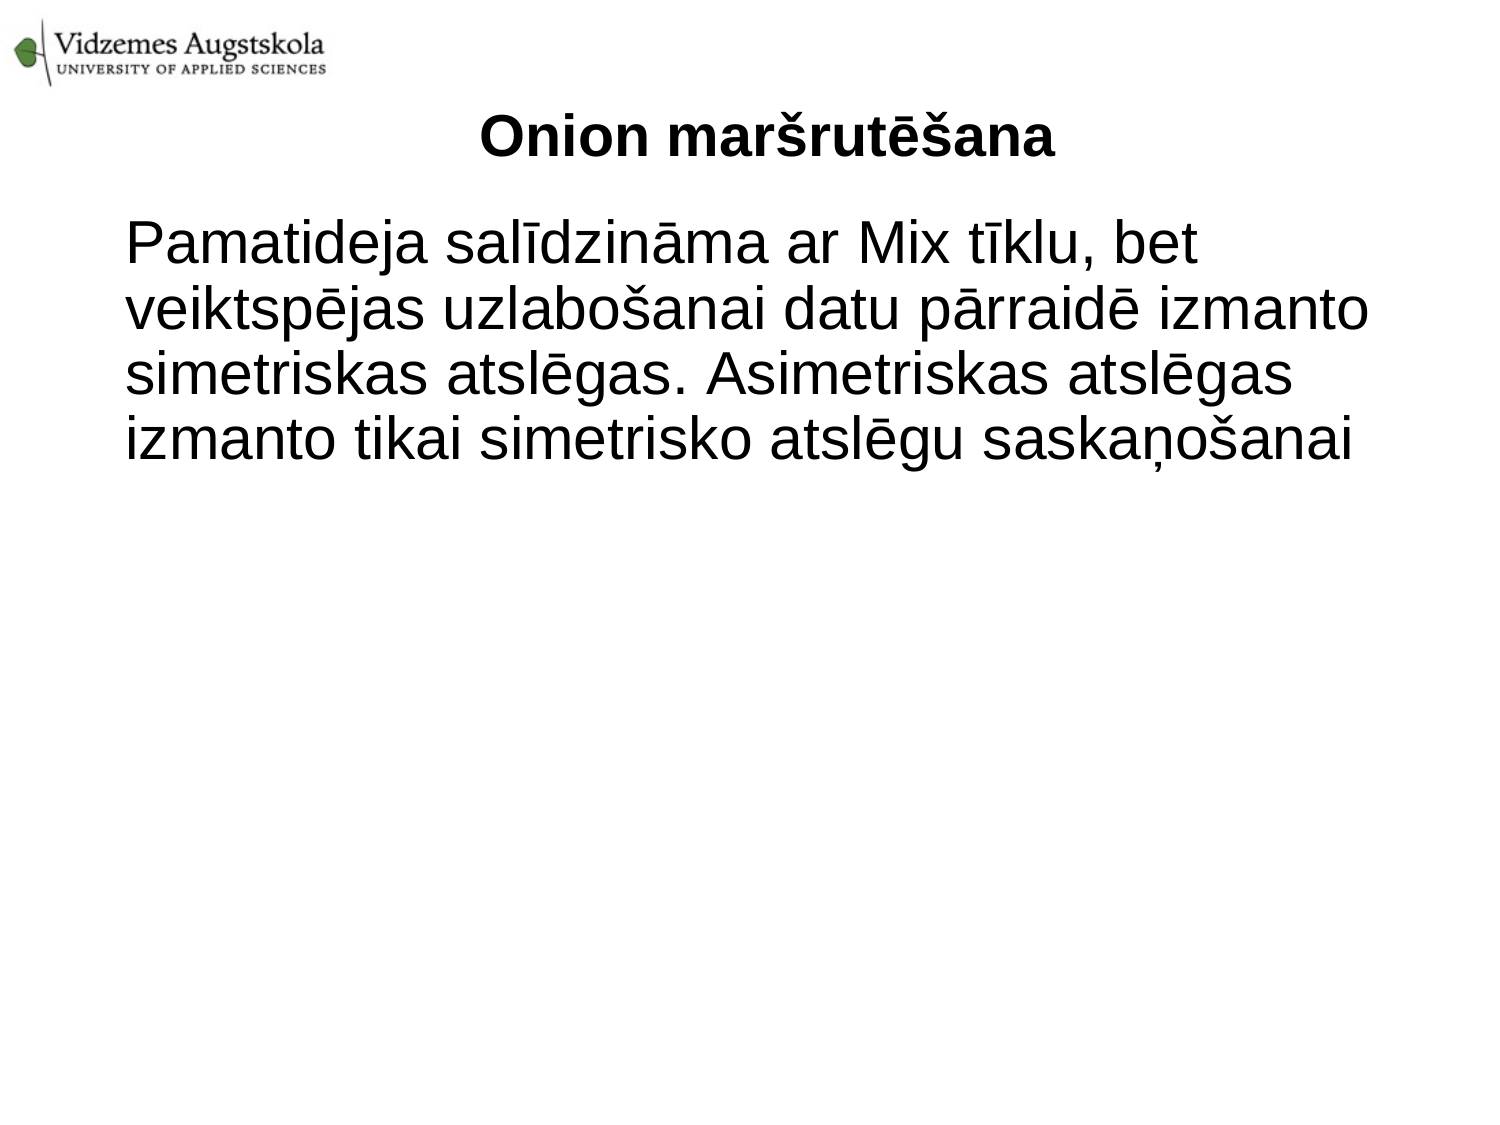

# Onion maršrutēšana
Pamatideja salīdzināma ar Mix tīklu, bet veiktspējas uzlabošanai datu pārraidē izmanto simetriskas atslēgas. Asimetriskas atslēgas izmanto tikai simetrisko atslēgu saskaņošanai